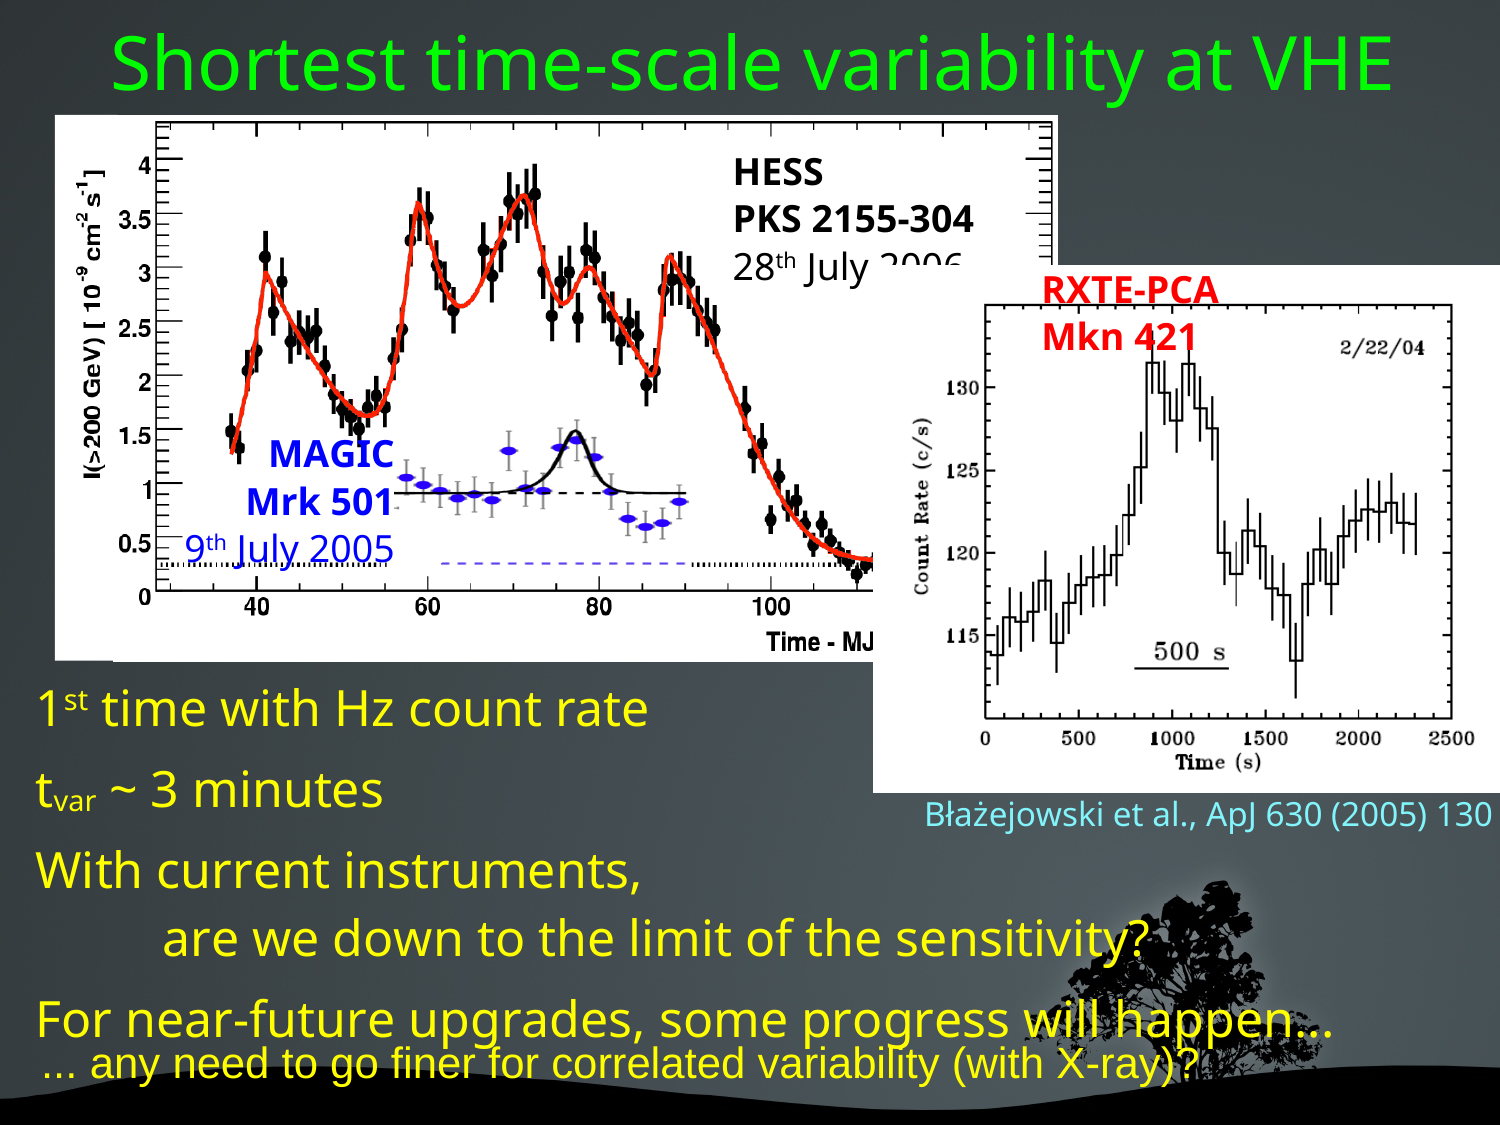

# Shortest time-scale variability at VHE
HESS
PKS 2155-304
28th July 2006
MAGIC
Mrk 501
9th July 2005
Crab Flux
RXTE-PCA
Mkn 421
Błażejowski et al., ApJ 630 (2005) 130
... any need to go finer for correlated variability (with X-ray)?
1st time with Hz count rate
tvar ~ 3 minutes
With current instruments,
	are we down to the limit of the sensitivity?
For near-future upgrades, some progress will happen...